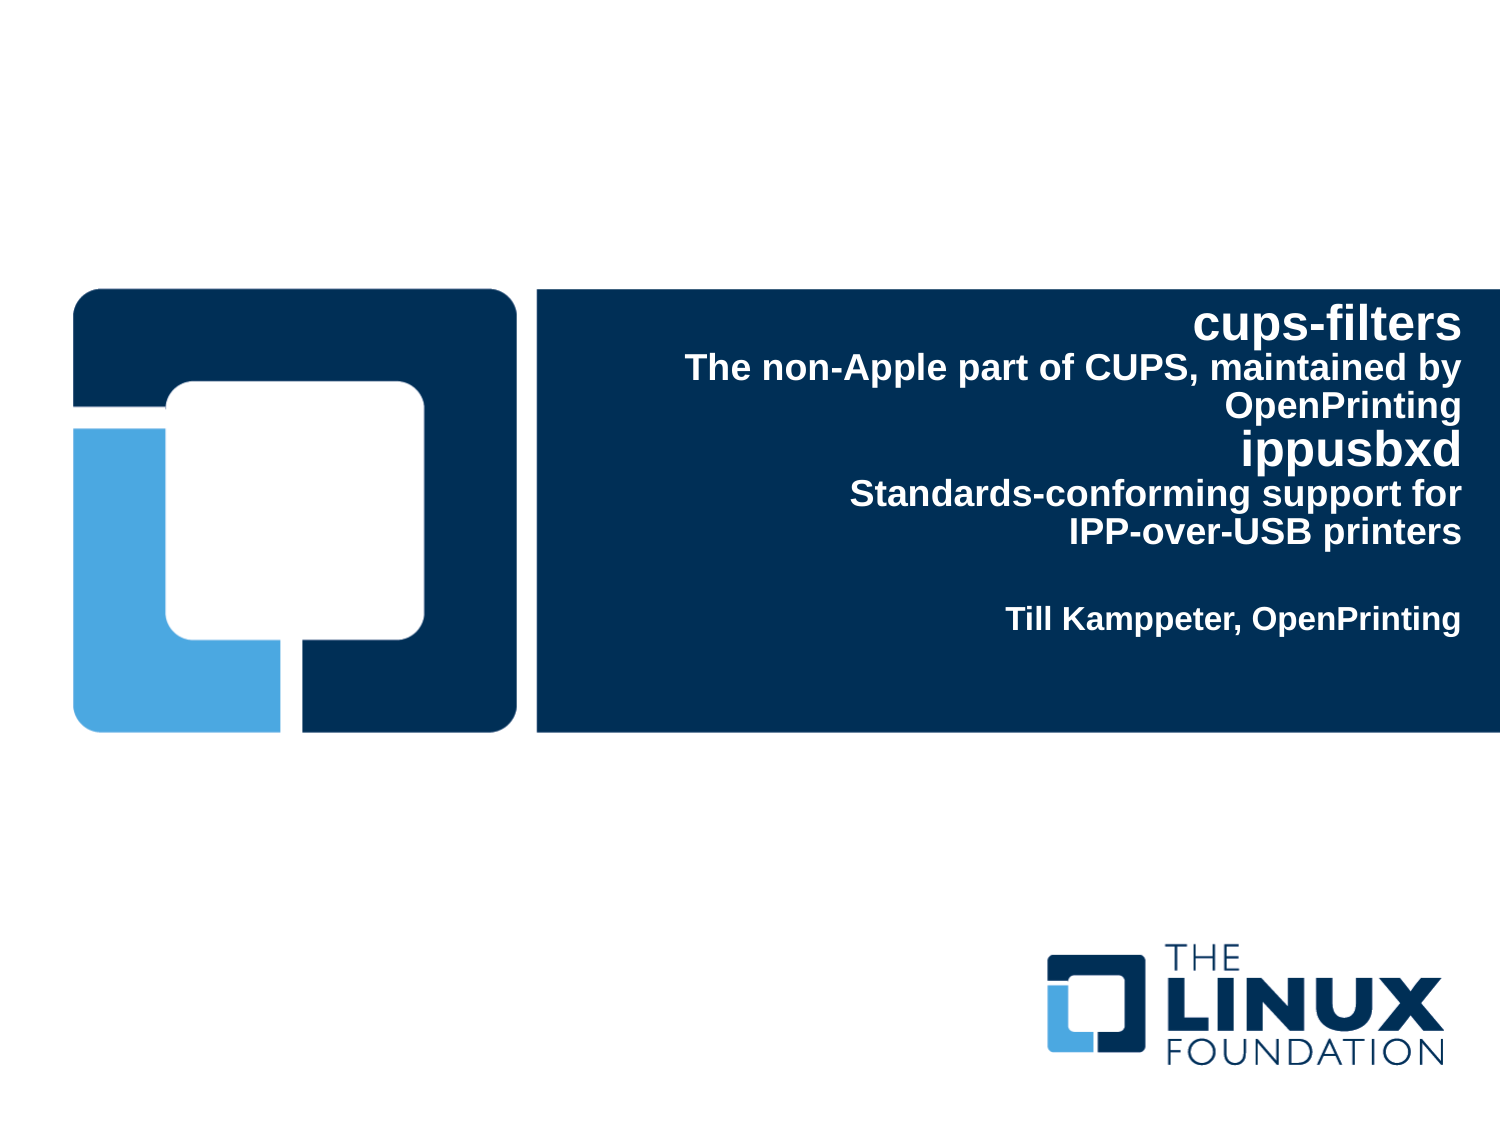

# cups-filters The non-Apple part of CUPS, maintained by OpenPrinting ippusbxd Standards-conforming support for IPP-over-USB printers
Till Kamppeter, OpenPrinting